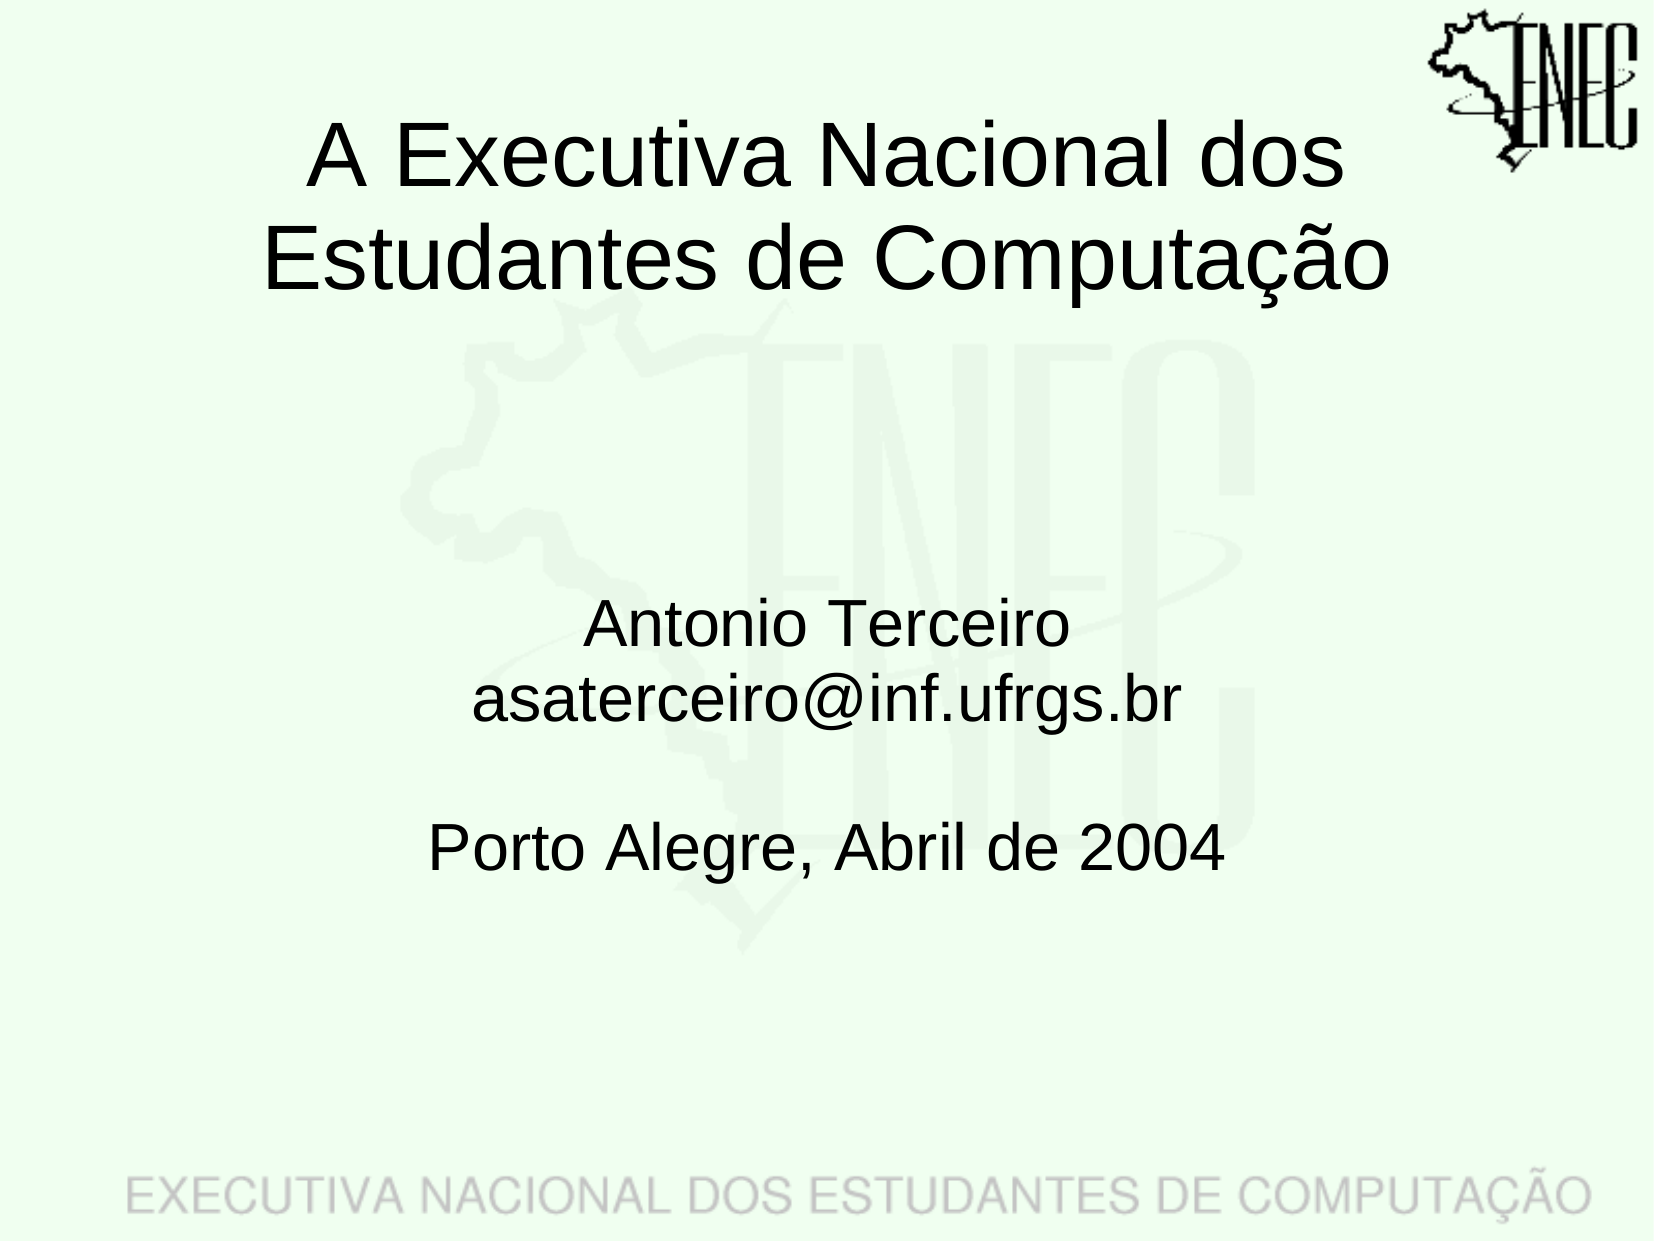

# A Executiva Nacional dos Estudantes de Computação
Antonio Terceiro
asaterceiro@inf.ufrgs.br
Porto Alegre, Abril de 2004